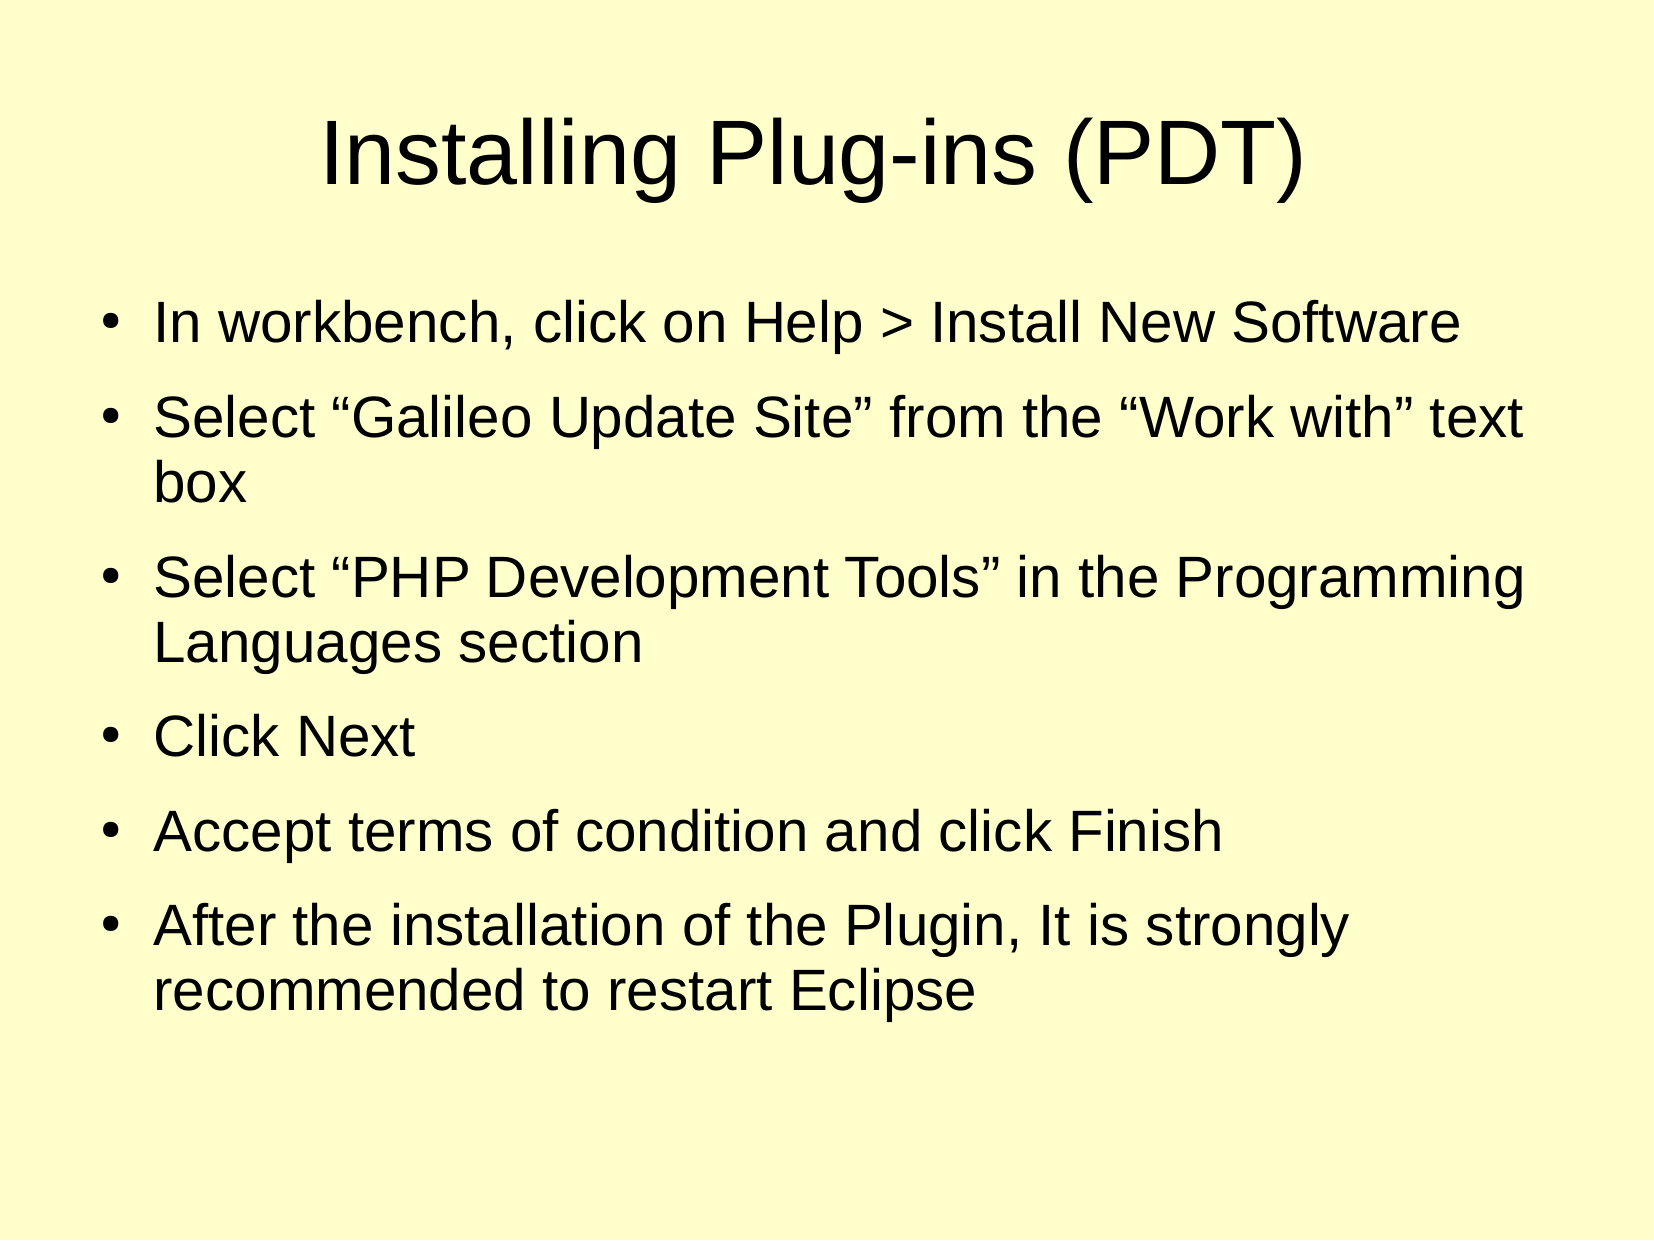

# Installing Plug-ins (PDT)
In workbench, click on Help > Install New Software
Select “Galileo Update Site” from the “Work with” text box
Select “PHP Development Tools” in the Programming Languages section
Click Next
Accept terms of condition and click Finish
After the installation of the Plugin, It is strongly recommended to restart Eclipse